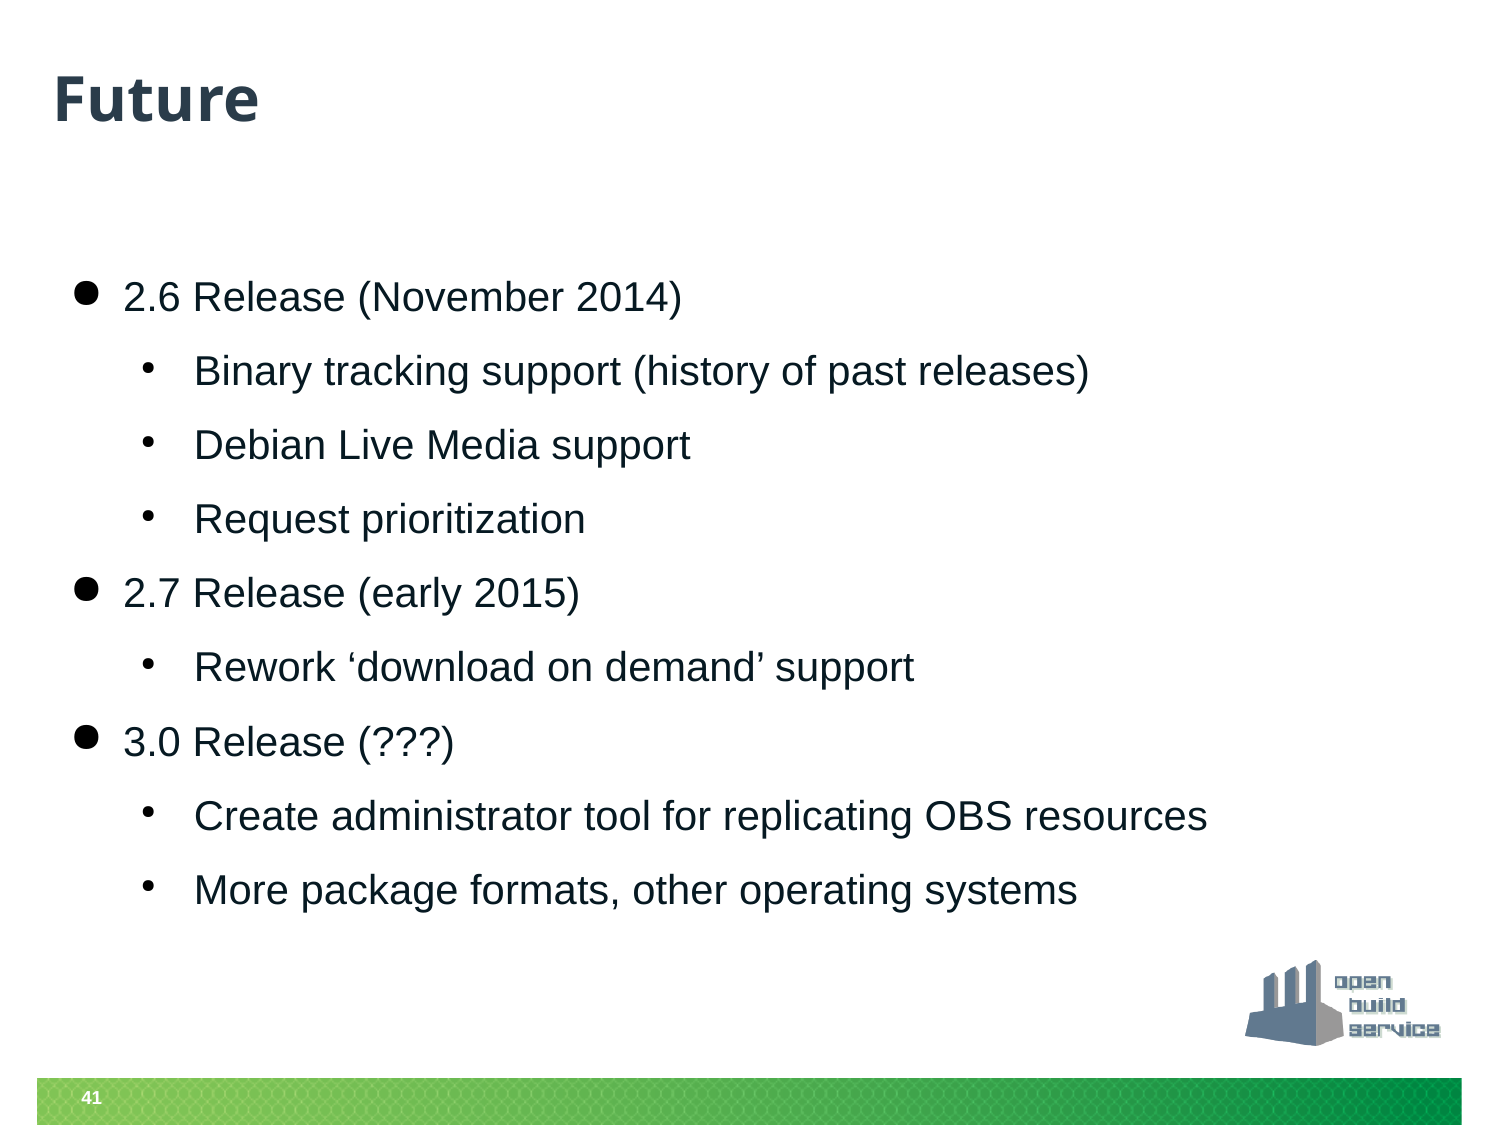

# Future
2.6 Release (November 2014)
Binary tracking support (history of past releases)
Debian Live Media support
Request prioritization
2.7 Release (early 2015)
Rework ‘download on demand’ support
3.0 Release (???)
Create administrator tool for replicating OBS resources
More package formats, other operating systems